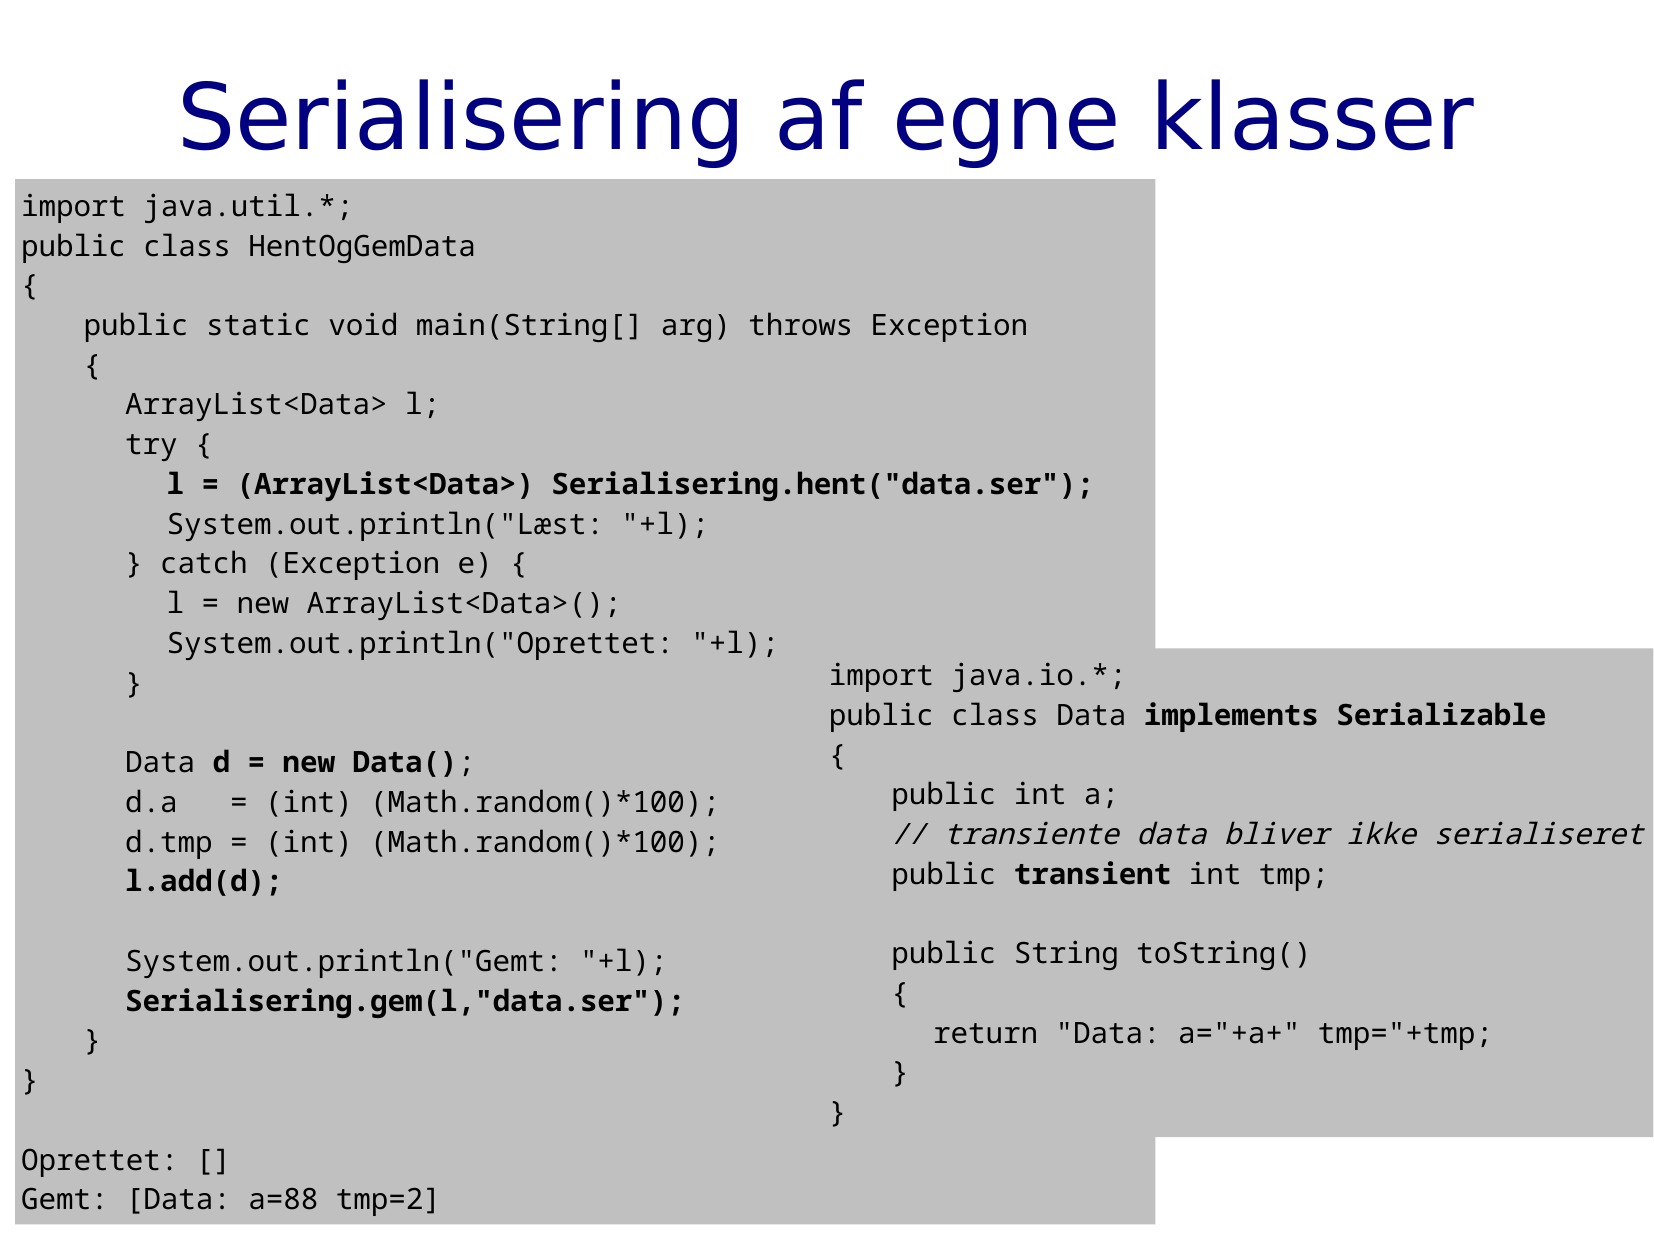

# Serialisering af egne klasser
import java.util.*;
public class HentOgGemData
{
	public static void main(String[] arg) throws Exception
	{
		ArrayList<Data> l;
		try {
			l = (ArrayList<Data>) Serialisering.hent("data.ser");
			System.out.println("Læst: "+l);
		} catch (Exception e) {
			l = new ArrayList<Data>();
			System.out.println("Oprettet: "+l);
		}
		Data d = new Data();
		d.a = (int) (Math.random()*100);
		d.tmp = (int) (Math.random()*100);
		l.add(d);
		System.out.println("Gemt: "+l);
		Serialisering.gem(l,"data.ser");
	}
}
Oprettet: []
Gemt: [Data: a=88 tmp=2]
import java.io.*;
public class Data implements Serializable
{
	public int a;
	// transiente data bliver ikke serialiseret
	public transient int tmp;
	public String toString()
	{
		return "Data: a="+a+" tmp="+tmp;
	}
}